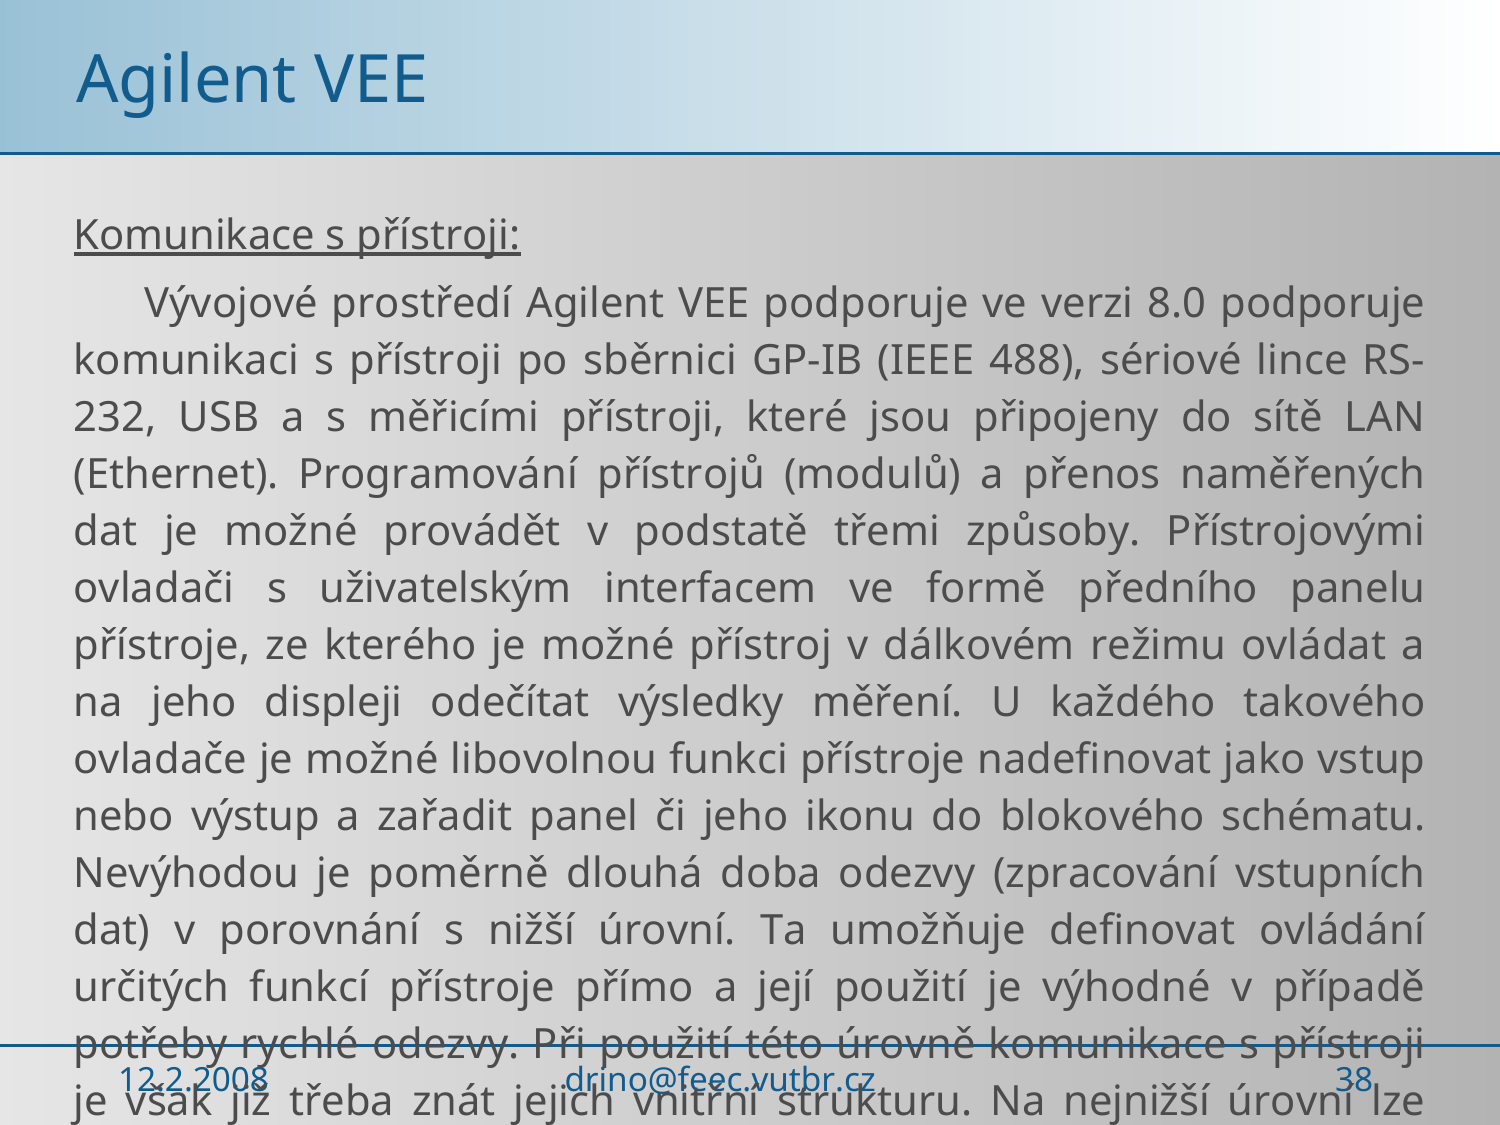

# Agilent VEE
Komunikace s přístroji:
Vývojové prostředí Agilent VEE podporuje ve verzi 8.0 podporuje komunikaci s přístroji po sběrnici GP-IB (IEEE 488), sériové lince RS-232, USB a s měřicími přístroji, které jsou připojeny do sítě LAN (Ethernet). Programování přístrojů (modulů) a přenos naměřených dat je možné provádět v podstatě třemi způsoby. Přístrojovými ovladači s uživatelským interfacem ve formě předního panelu přístroje, ze kterého je možné přístroj v dálkovém režimu ovládat a na jeho displeji odečítat výsledky měření. U každého takového ovladače je možné libovolnou funkci přístroje nadefinovat jako vstup nebo výstup a zařadit panel či jeho ikonu do blokového schématu. Nevýhodou je poměrně dlouhá doba odezvy (zpracování vstupních dat) v porovnání s nižší úrovní. Ta umožňuje definovat ovládání určitých funkcí přístroje přímo a její použití je výhodné v případě potřeby rychlé odezvy. Při použití této úrovně komunikace s přístroji je však již třeba znát jejich vnitřní strukturu. Na nejnižší úrovní lze vysílat na sběrnici či sériovou linku přímo ASCII
12.2.2008
drino@feec.vutbr.cz